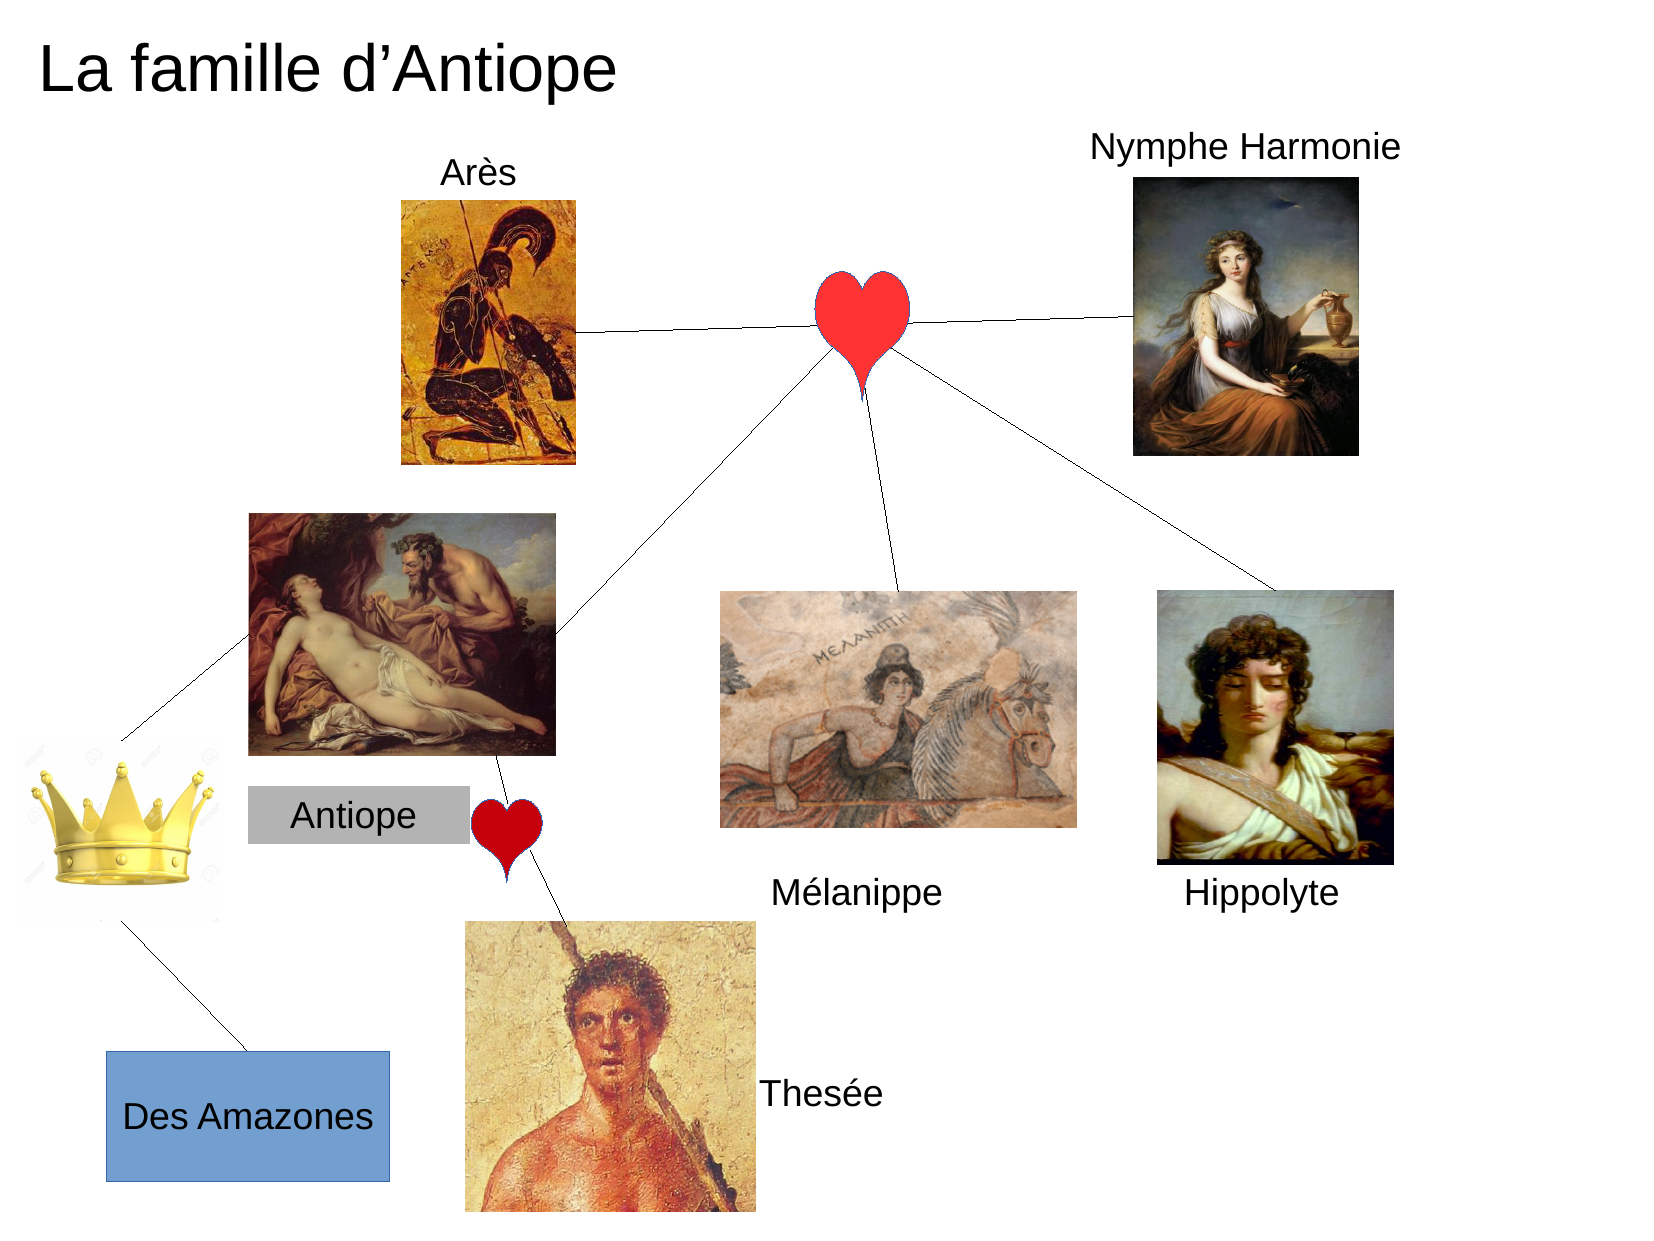

La famille d’Antiope
Nymphe Harmonie
Arès
| Antiope |
| --- |
Mélanippe
Hippolyte
Des Amazones
Thesée